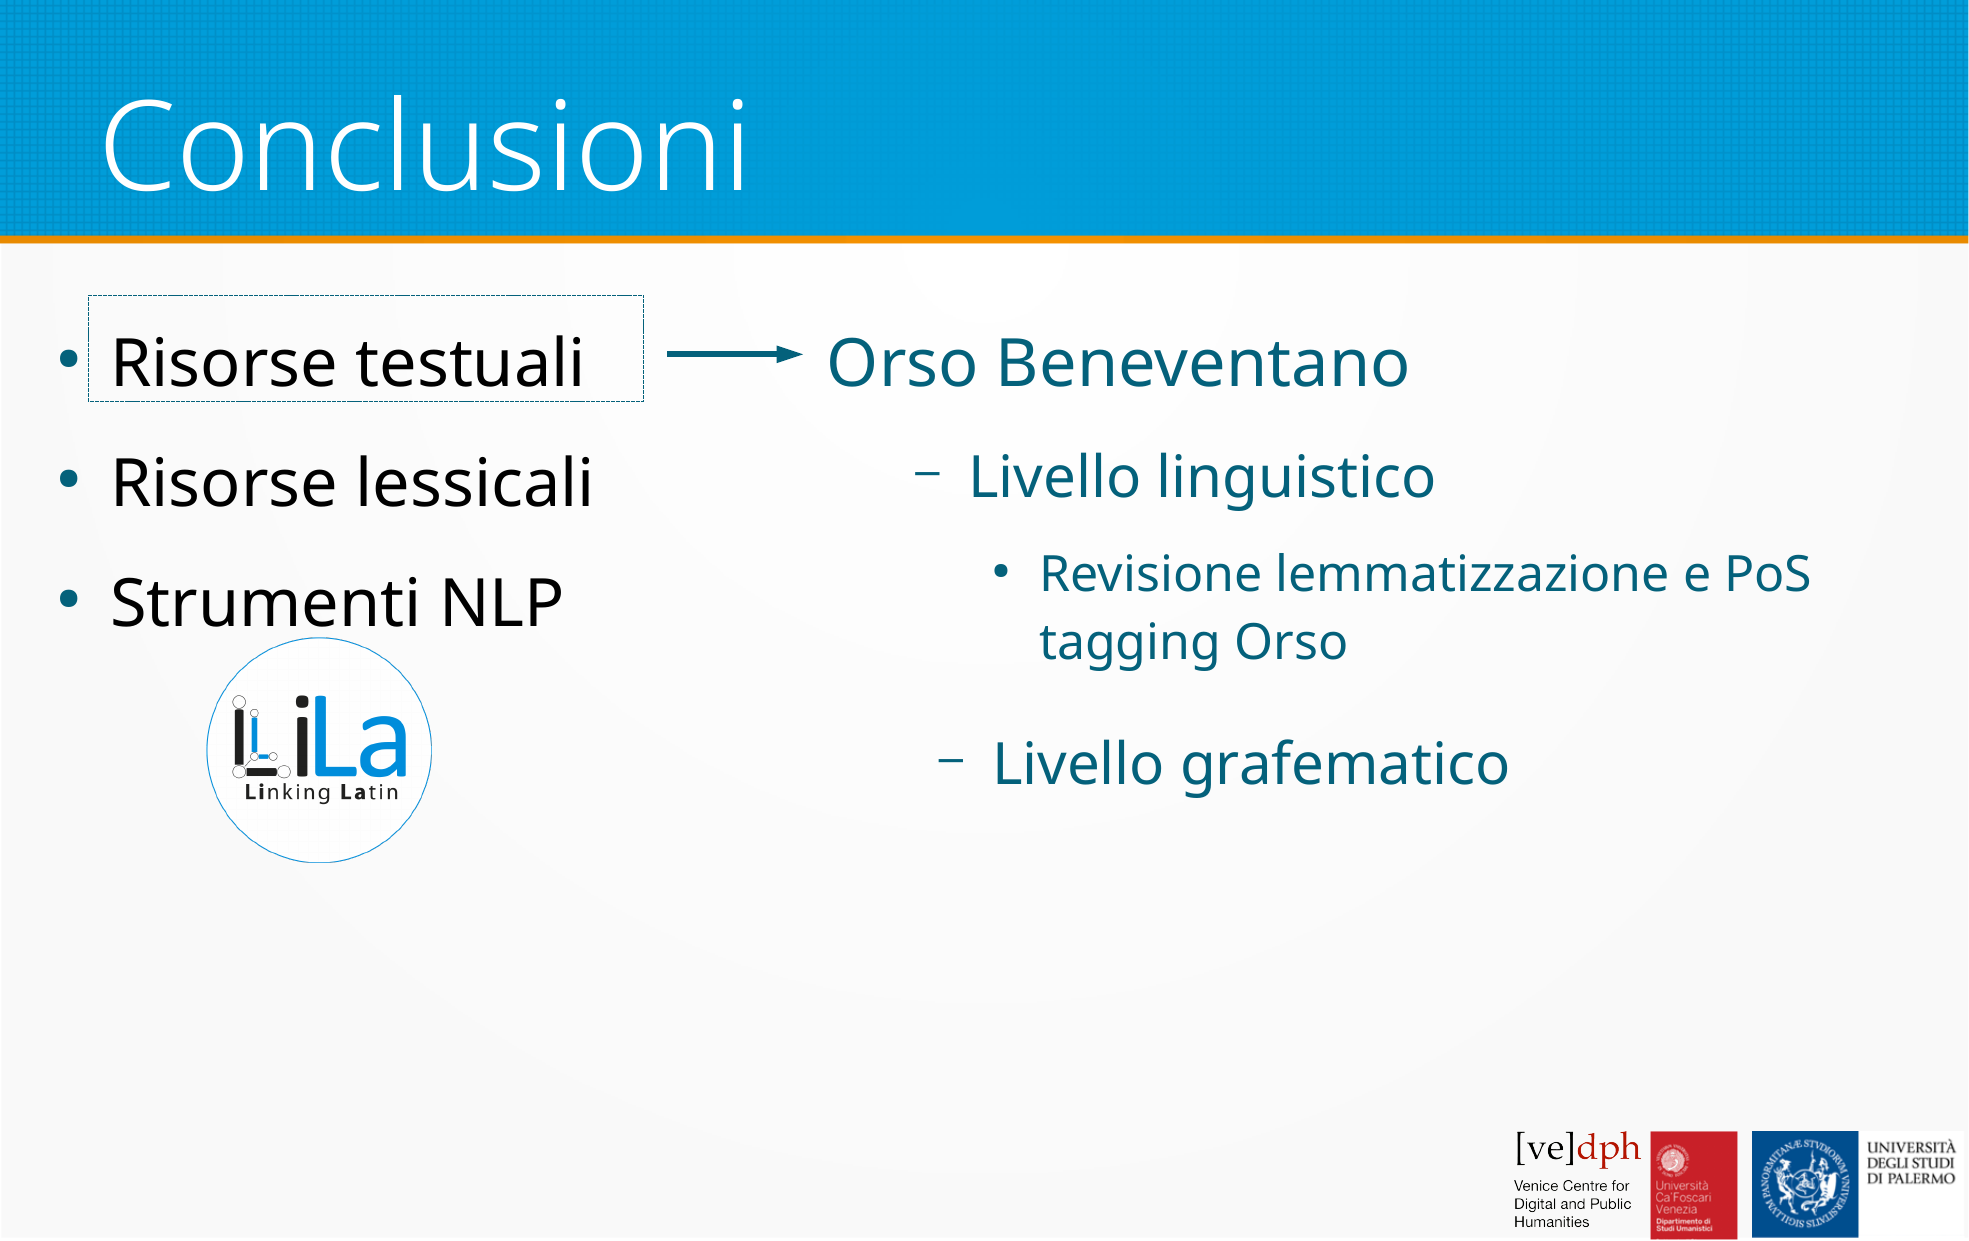

# Conclusioni
Risorse testuali
Risorse lessicali
Strumenti NLP
Orso Beneventano
Livello linguistico
Revisione lemmatizzazione e PoS tagging Orso
Livello grafematico